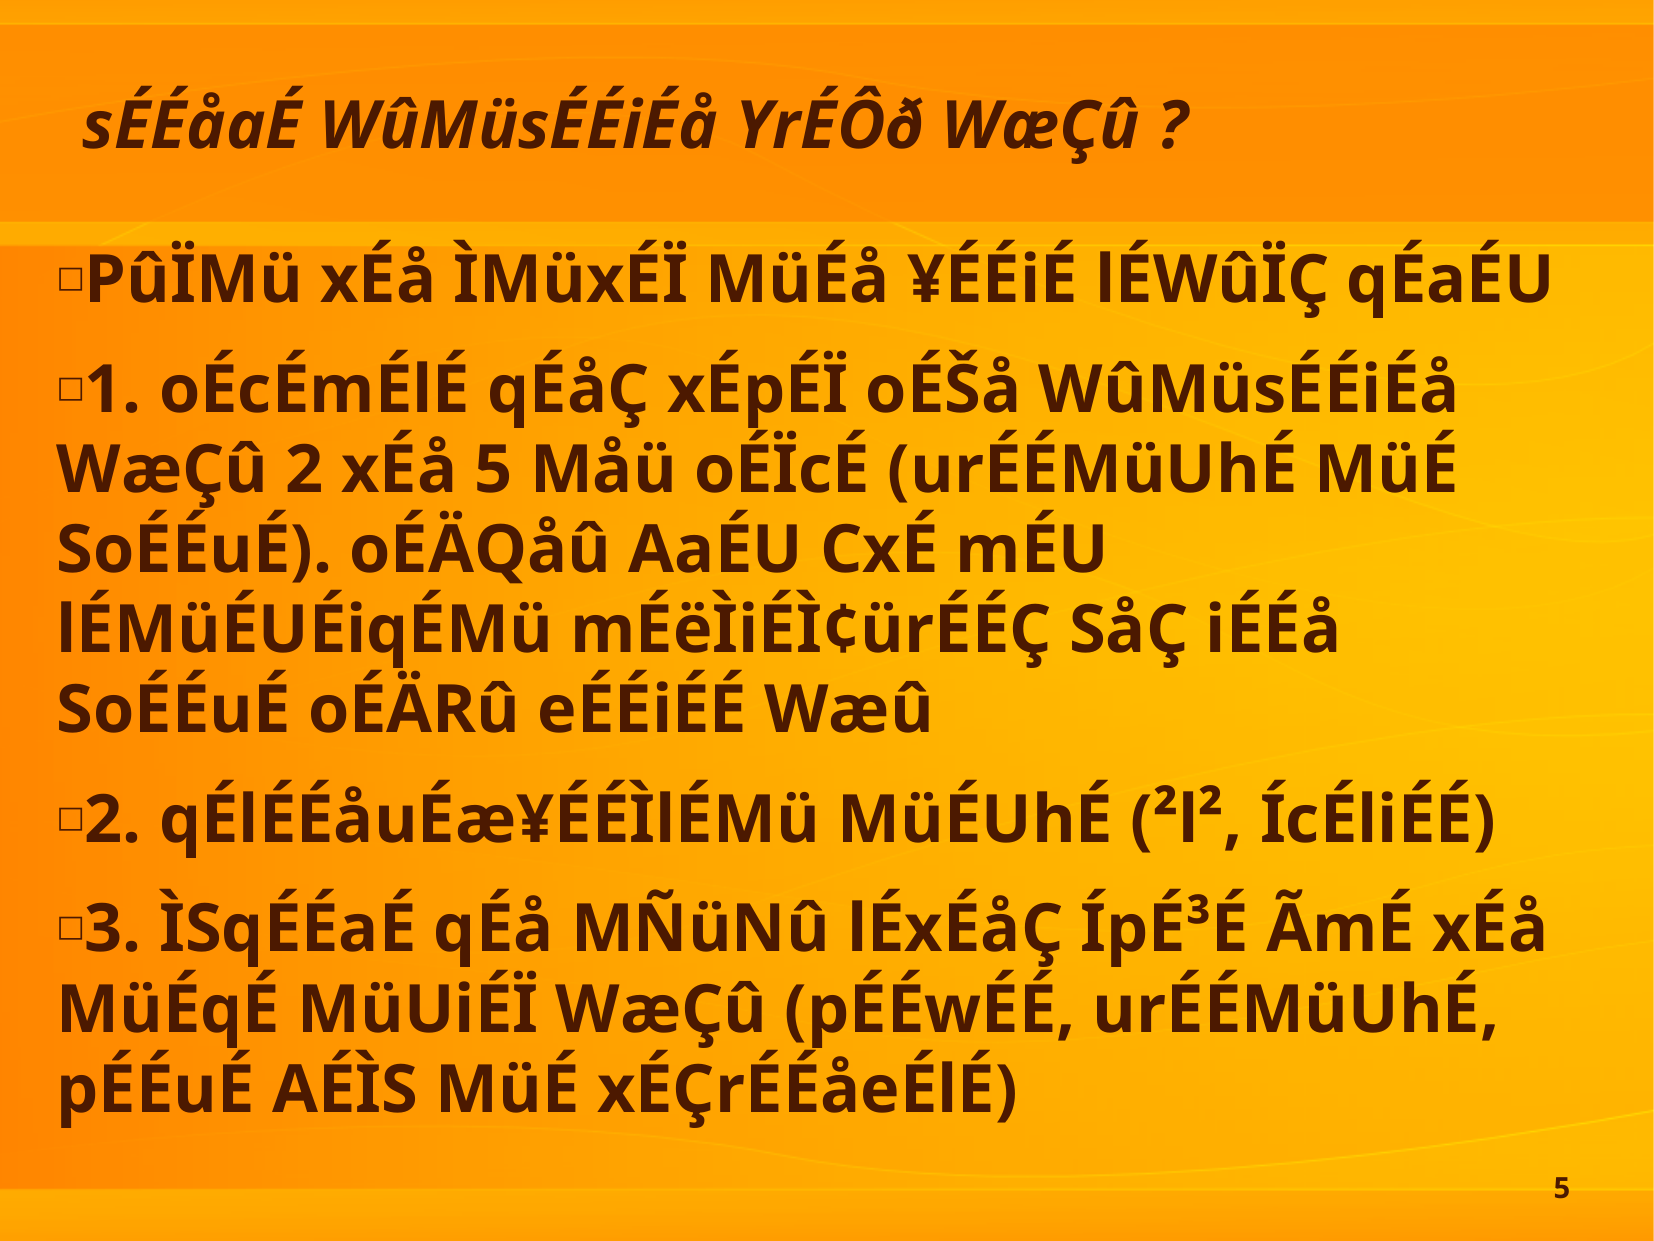

# sÉÉåaÉ WûMüsÉÉiÉå YrÉÔð WæÇû ?
PûÏMü xÉå ÌMüxÉÏ MüÉå ¥ÉÉiÉ lÉWûÏÇ qÉaÉU
1. oÉcÉmÉlÉ qÉåÇ xÉpÉÏ oÉŠå WûMüsÉÉiÉå WæÇû 2 xÉå 5 Måü oÉÏcÉ (urÉÉMüUhÉ MüÉ SoÉÉuÉ). oÉÄQåû AaÉU CxÉ mÉU lÉMüÉUÉiqÉMü mÉëÌiÉÌ¢ürÉÉÇ SåÇ iÉÉå SoÉÉuÉ oÉÄRû eÉÉiÉÉ Wæû
2. qÉlÉÉåuÉæ¥ÉÉÌlÉMü MüÉUhÉ (²l², ÍcÉliÉÉ)
3. ÌSqÉÉaÉ qÉå MÑüNû lÉxÉåÇ ÍpÉ³É ÃmÉ xÉå MüÉqÉ MüUiÉÏ WæÇû (pÉÉwÉÉ, urÉÉMüUhÉ, pÉÉuÉ AÉÌS MüÉ xÉÇrÉÉåeÉlÉ)